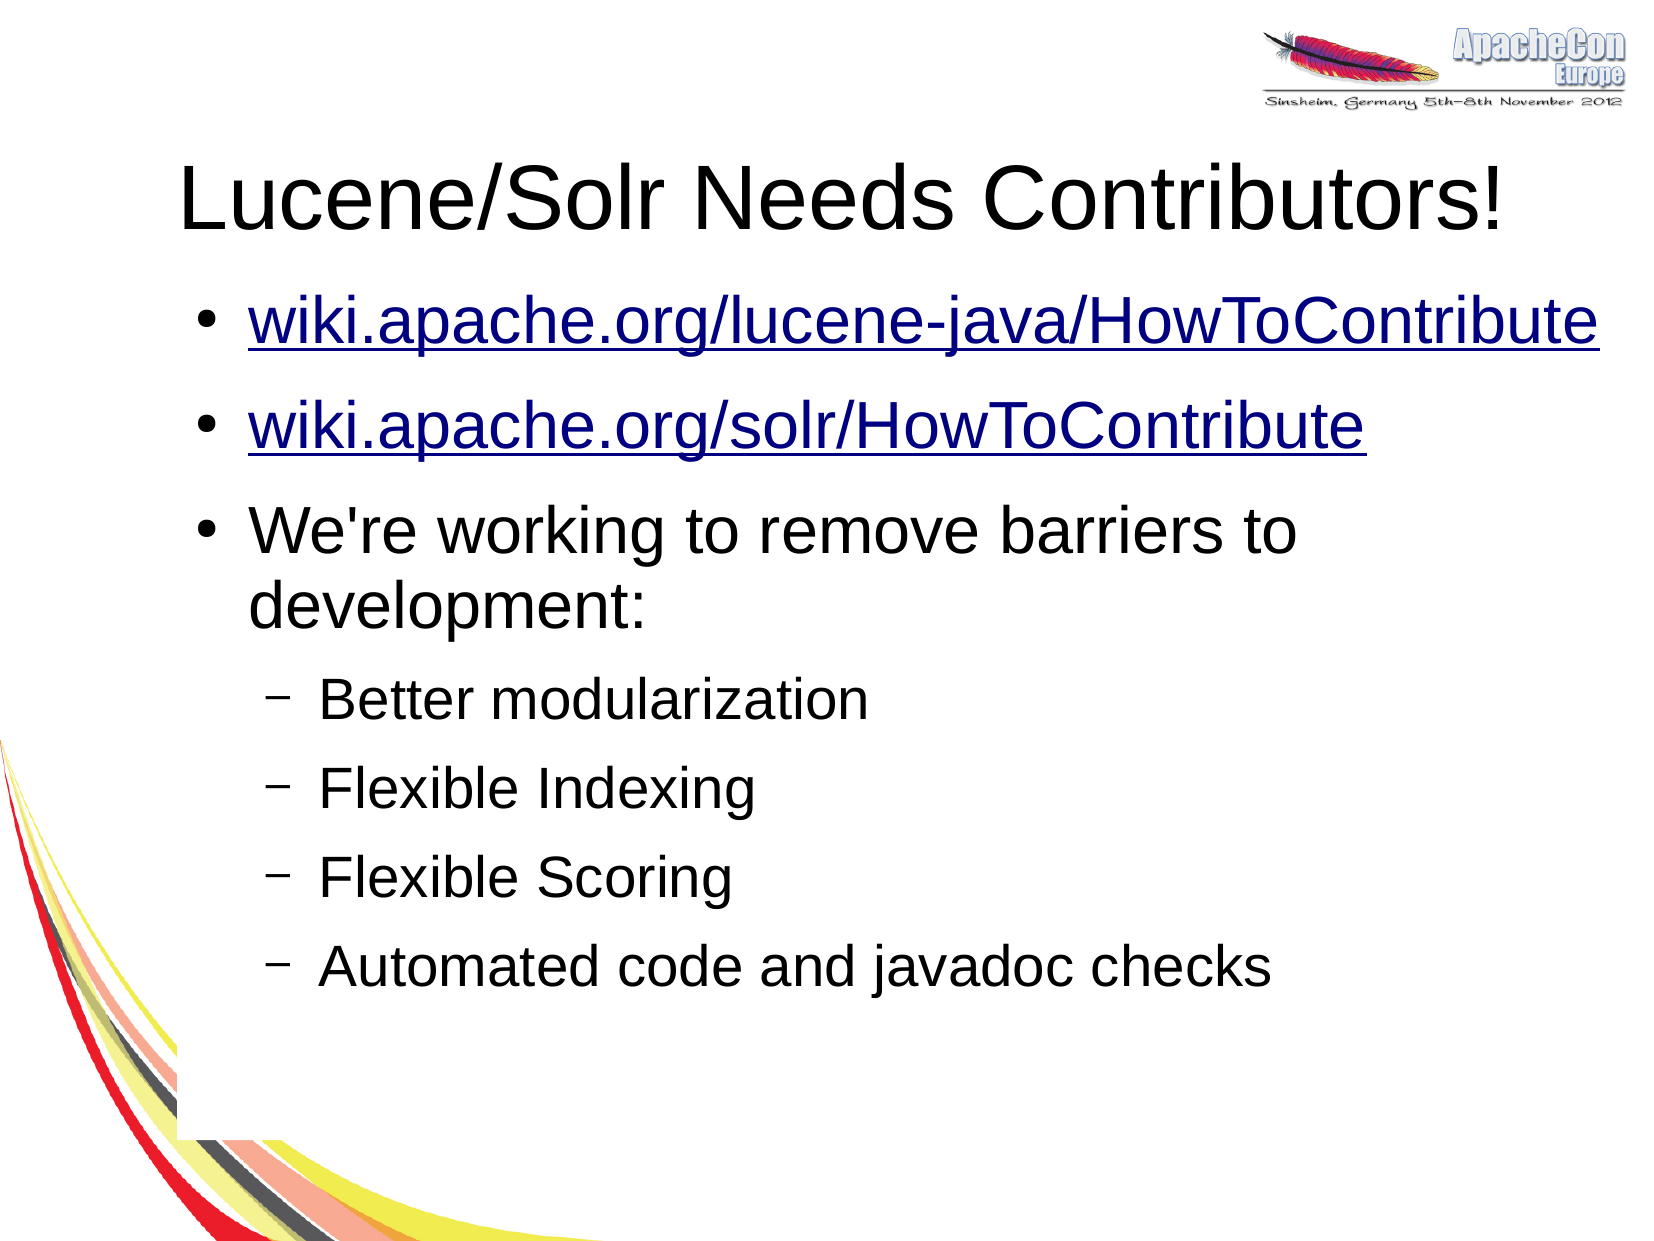

# Lucene/Solr Needs Contributors!
wiki.apache.org/lucene-java/HowToContribute
wiki.apache.org/solr/HowToContribute
We're working to remove barriers to development:
Better modularization
Flexible Indexing
Flexible Scoring
Automated code and javadoc checks